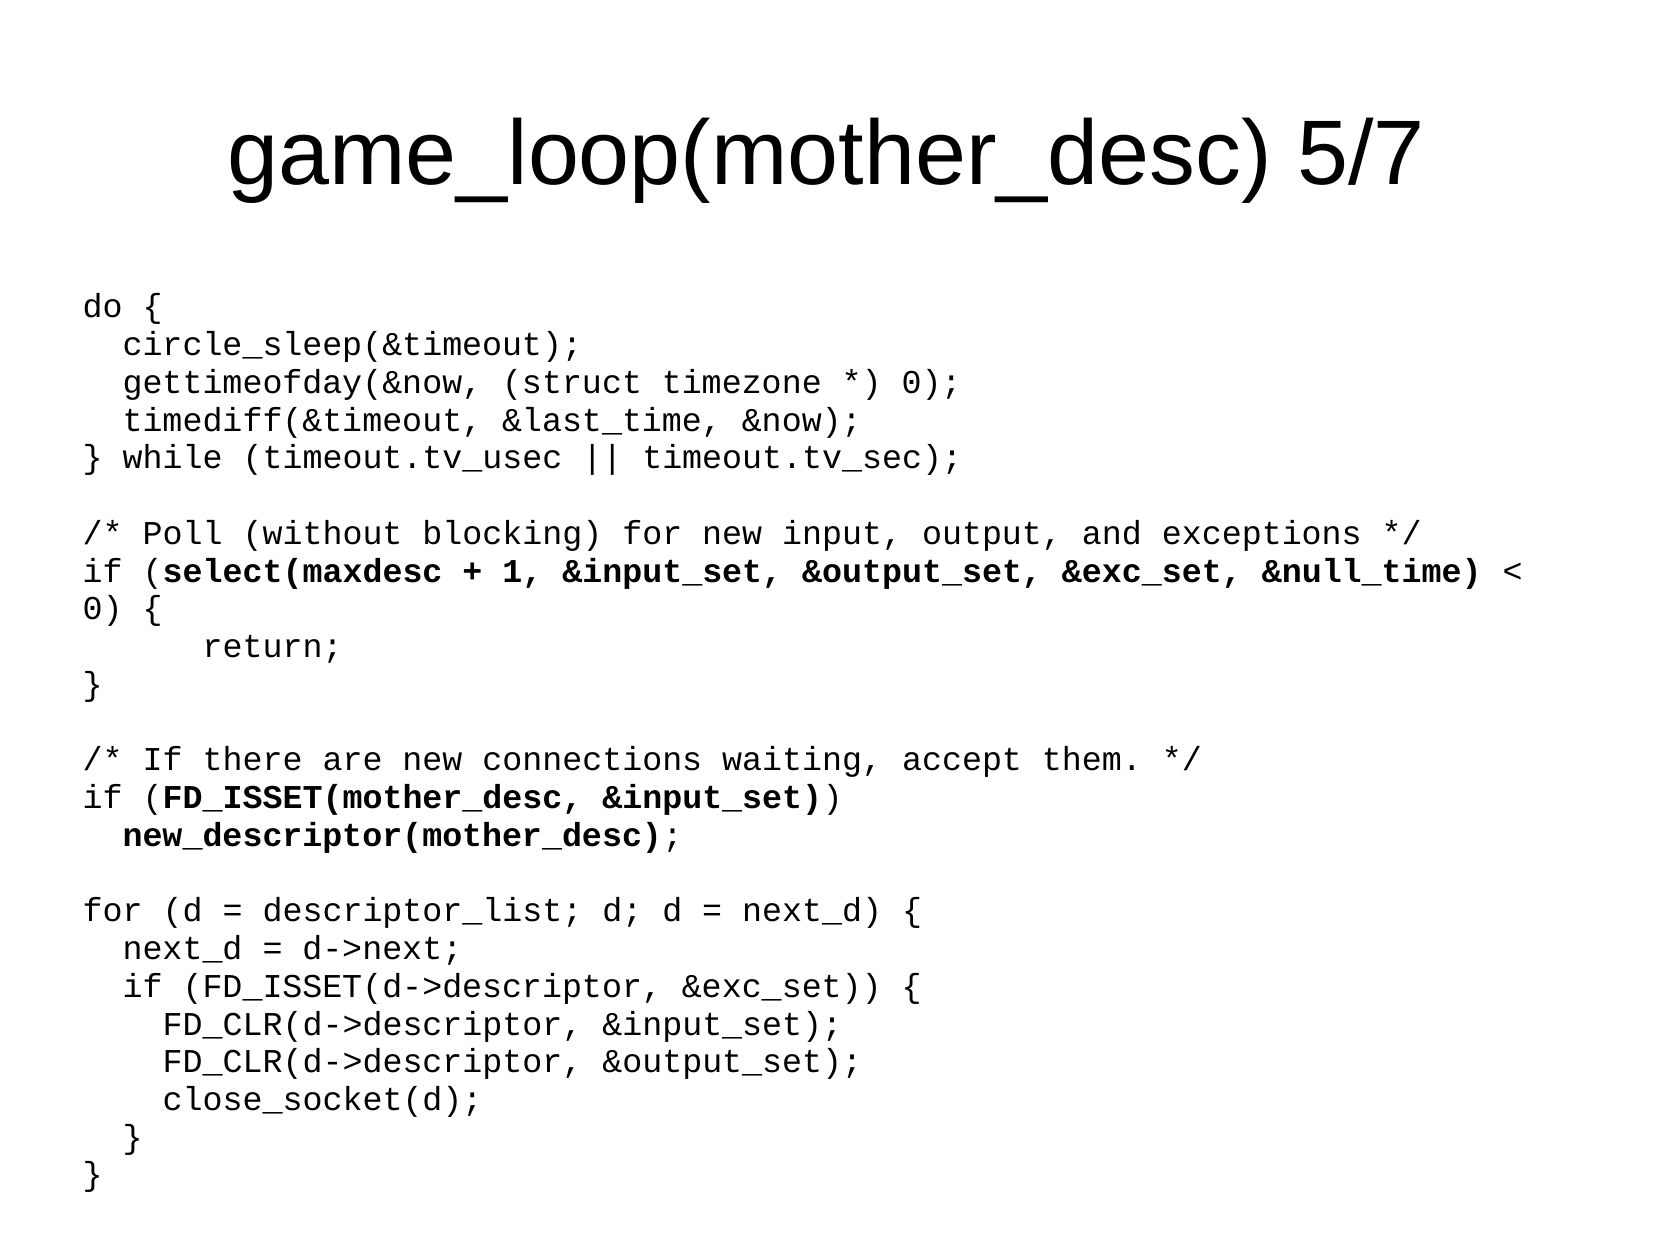

# game_loop(mother_desc) 5/7
do {
 circle_sleep(&timeout);
 gettimeofday(&now, (struct timezone *) 0);
 timediff(&timeout, &last_time, &now);
} while (timeout.tv_usec || timeout.tv_sec);
/* Poll (without blocking) for new input, output, and exceptions */
if (select(maxdesc + 1, &input_set, &output_set, &exc_set, &null_time) < 0) {
 return;
}
/* If there are new connections waiting, accept them. */
if (FD_ISSET(mother_desc, &input_set))
 new_descriptor(mother_desc);
for (d = descriptor_list; d; d = next_d) {
 next_d = d->next;
 if (FD_ISSET(d->descriptor, &exc_set)) {
 FD_CLR(d->descriptor, &input_set);
 FD_CLR(d->descriptor, &output_set);
 close_socket(d);
 }
}